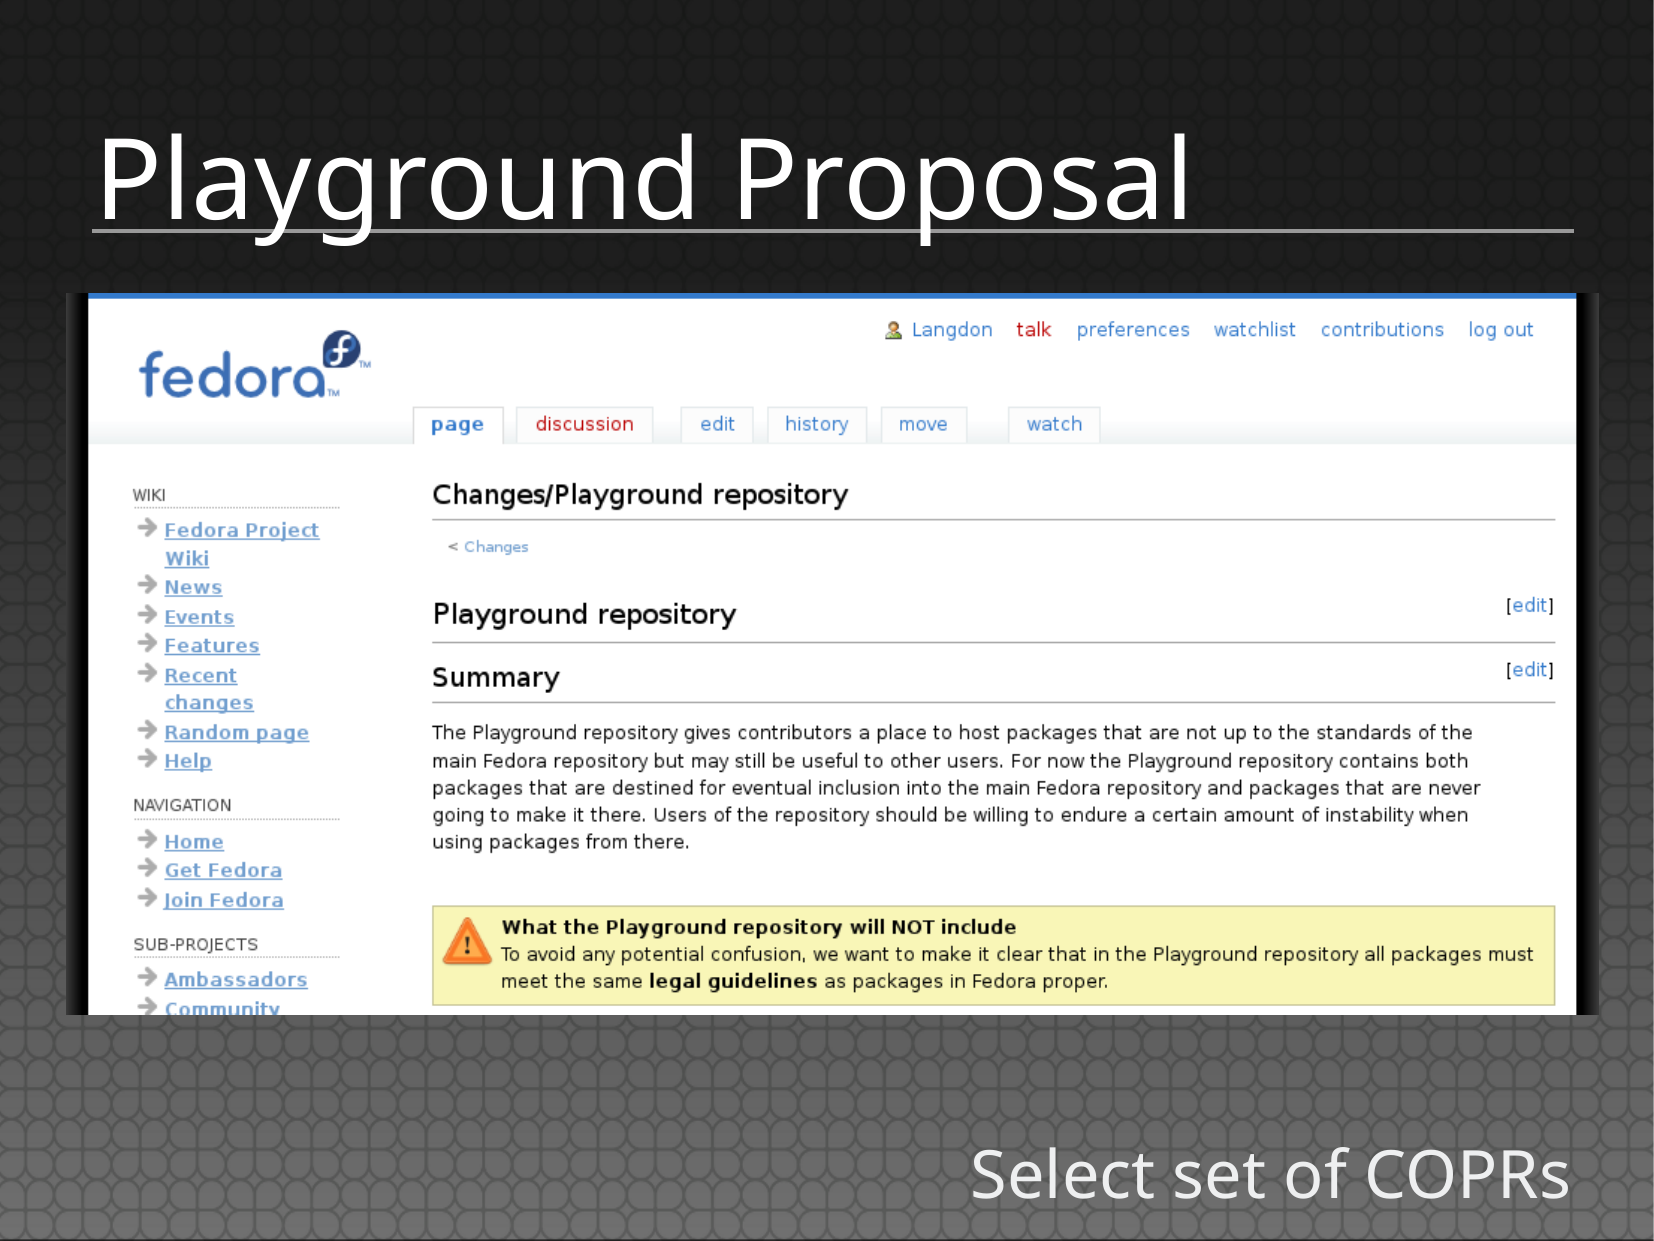

# Playground Proposal
Select set of COPRs